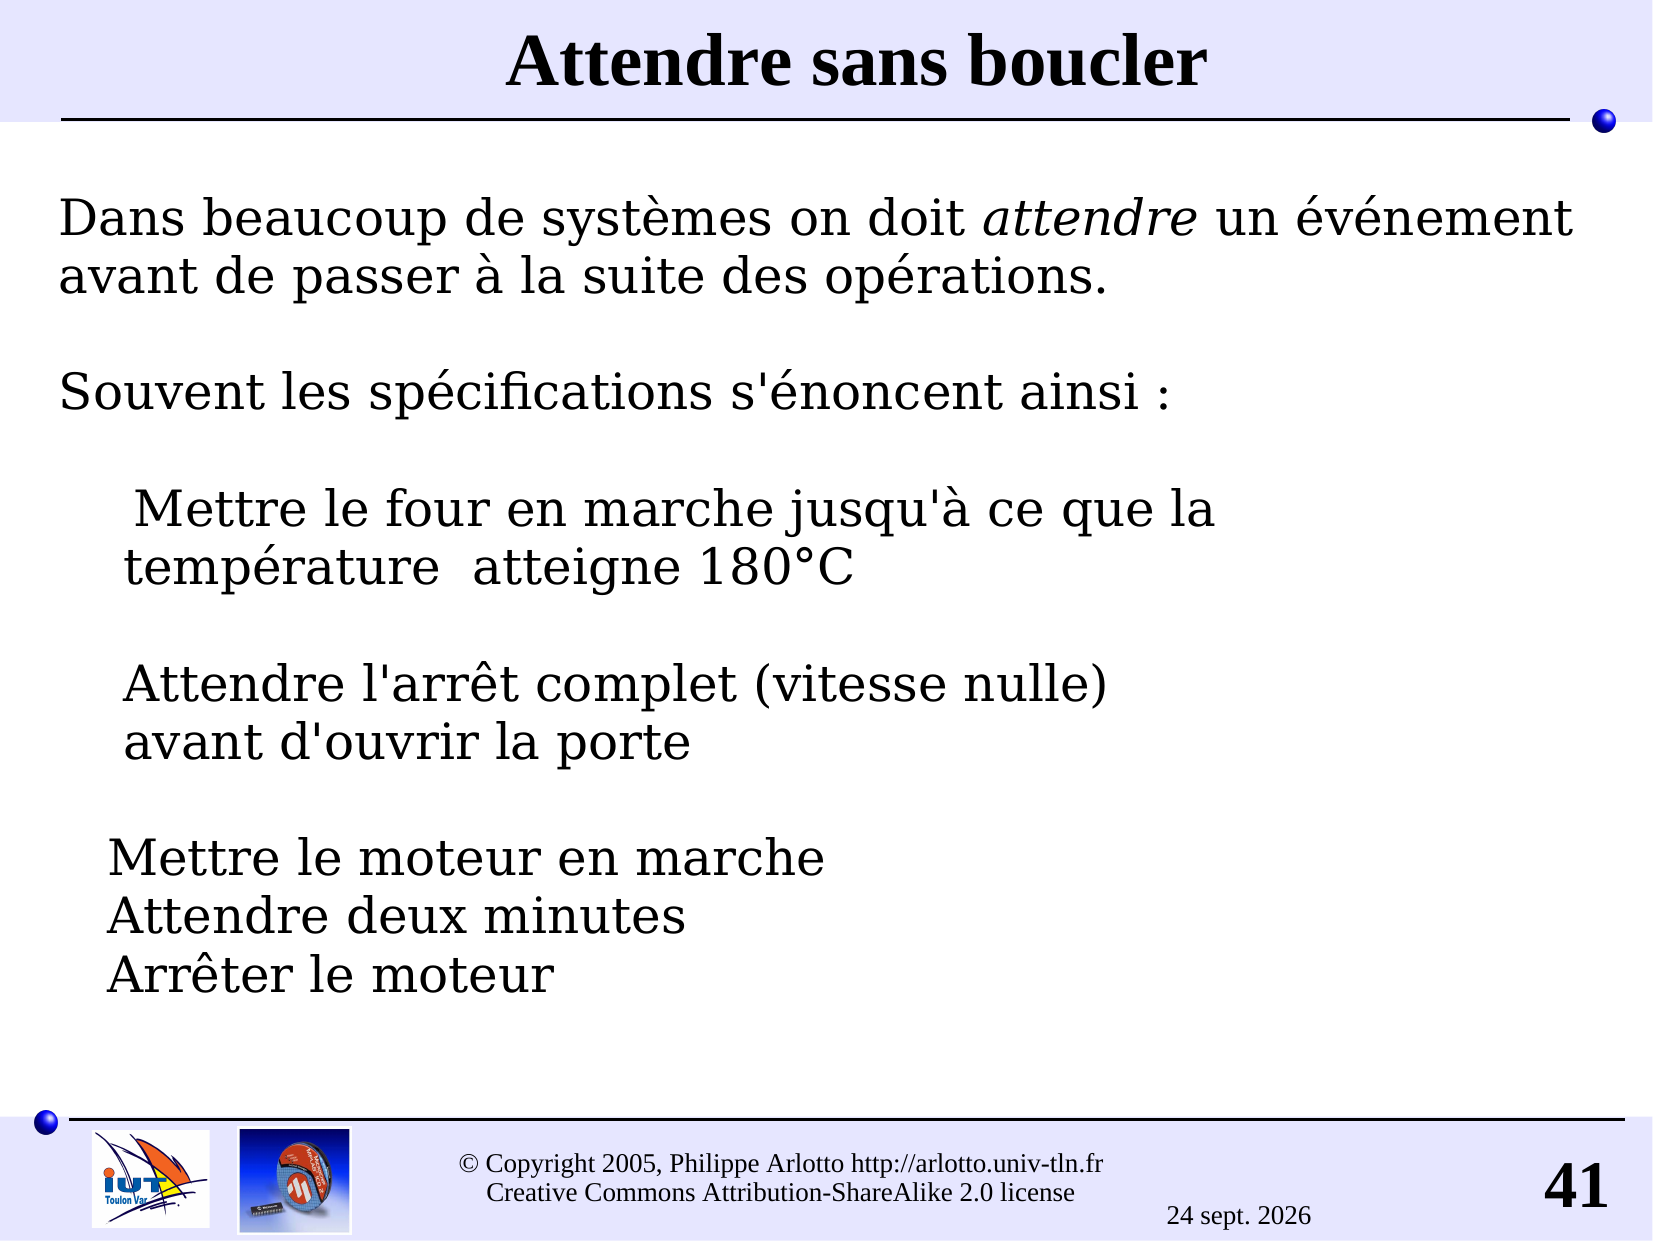

# Attendre sans boucler
Dans beaucoup de systèmes on doit attendre un événement
avant de passer à la suite des opérations.
Souvent les spécifications s'énoncent ainsi :
	Mettre le four en marche jusqu'à ce que la
 température atteigne 180°C
 Attendre l'arrêt complet (vitesse nulle)
 avant d'ouvrir la porte
 Mettre le moteur en marche
 Attendre deux minutes
 Arrêter le moteur